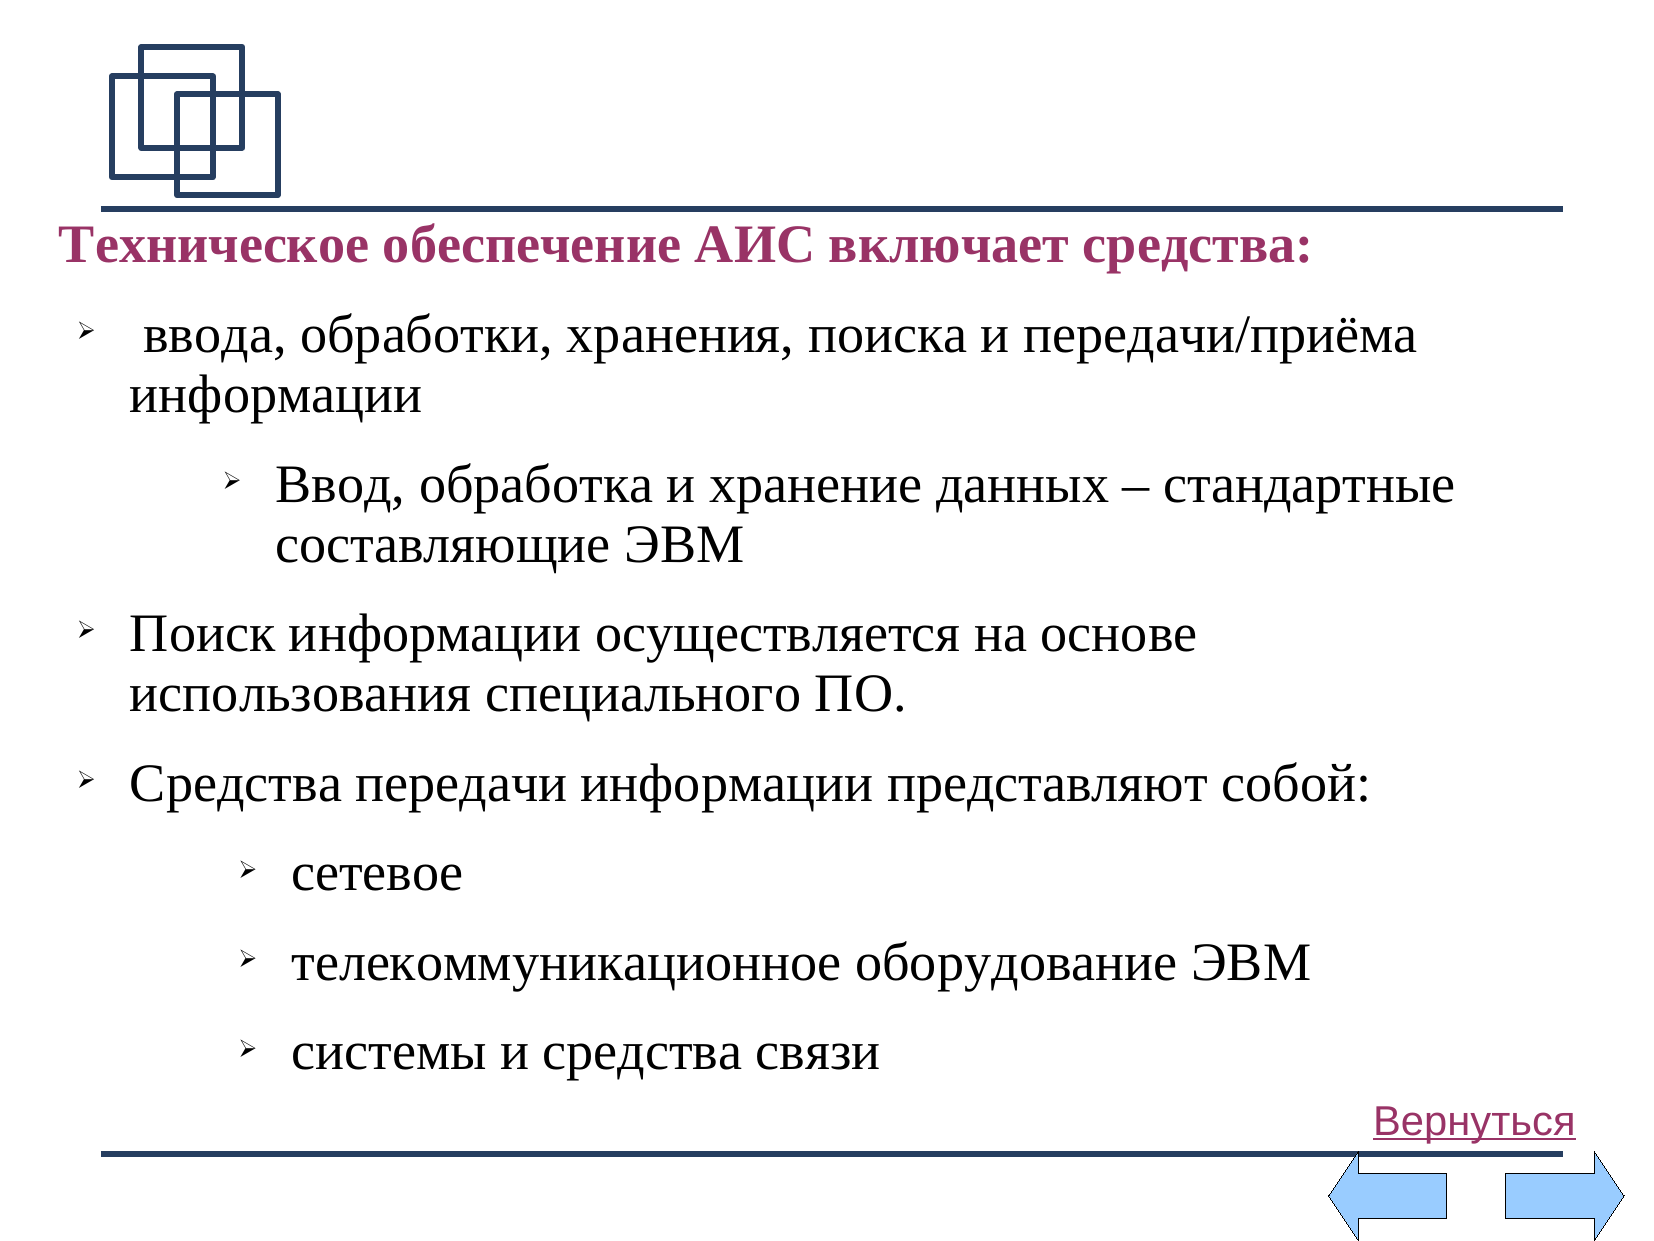

# Техническое обеспечение АИС включает средства:
 ввода, обработки, хранения, поиска и передачи/приёма информации
Ввод, обработка и хранение данных – стандартные составляющие ЭВМ
Поиск информации осуществляется на основе использования специального ПО.
Средства передачи информации представляют собой:
сетевое
телекоммуникационное оборудование ЭВМ
системы и средства связи
Вернуться